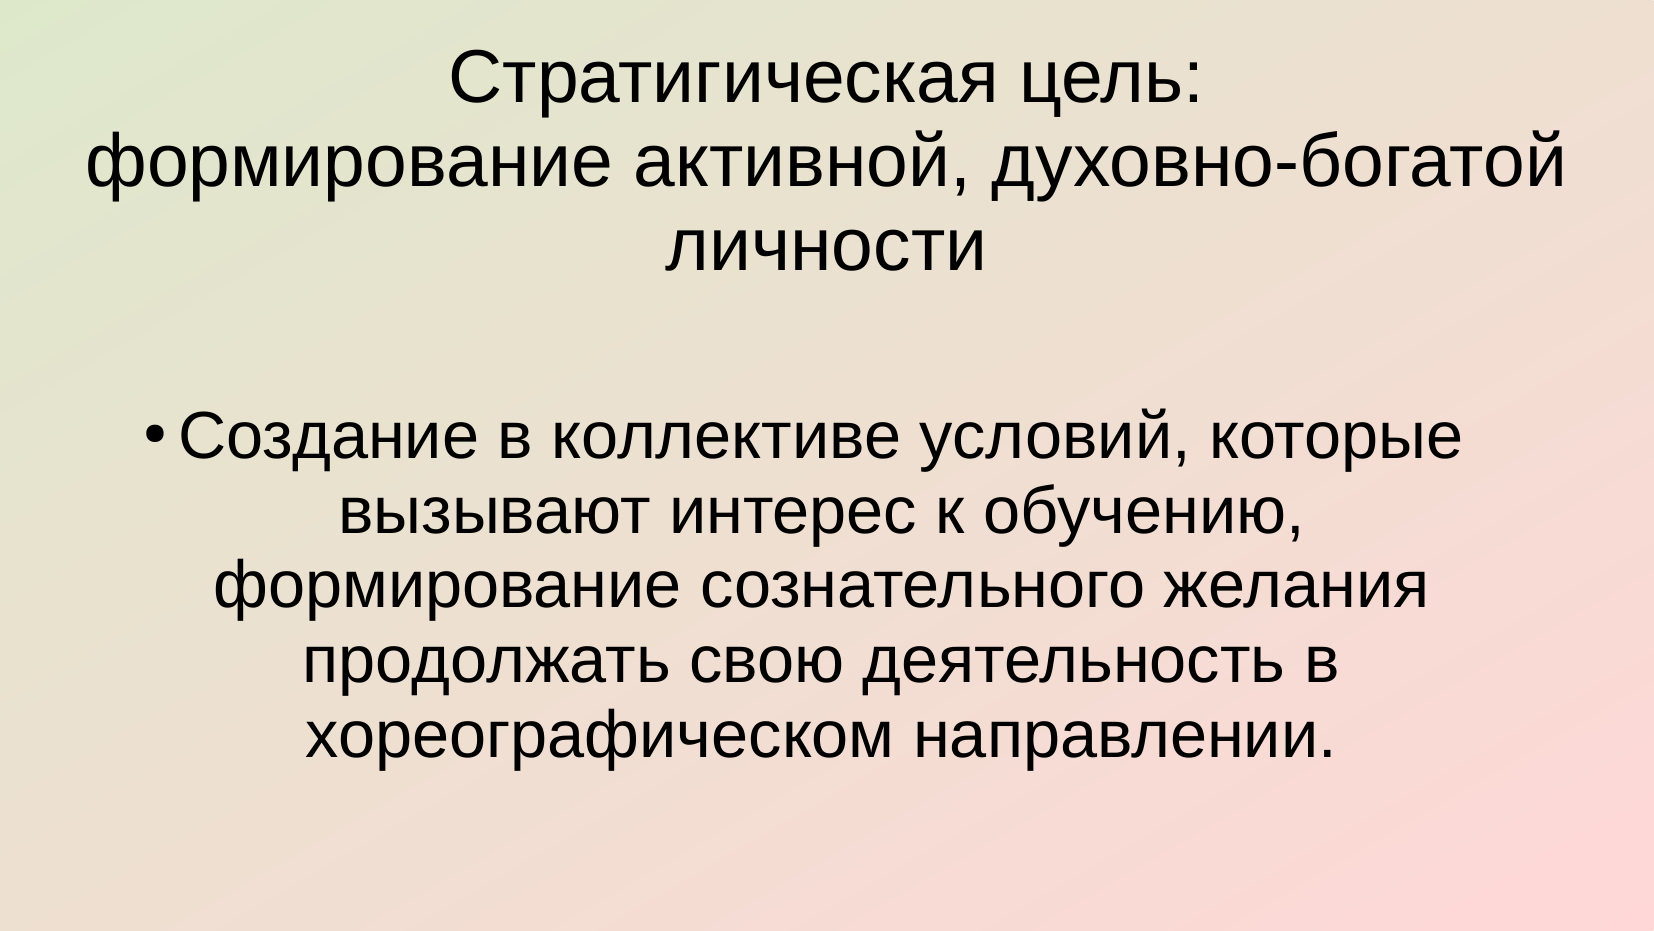

# Стратигическая цель: формирование активной, духовно-богатой личности
Создание в коллективе условий, которые вызывают интерес к обучению, формирование сознательного желания продолжать свою деятельность в хореографическом направлении.